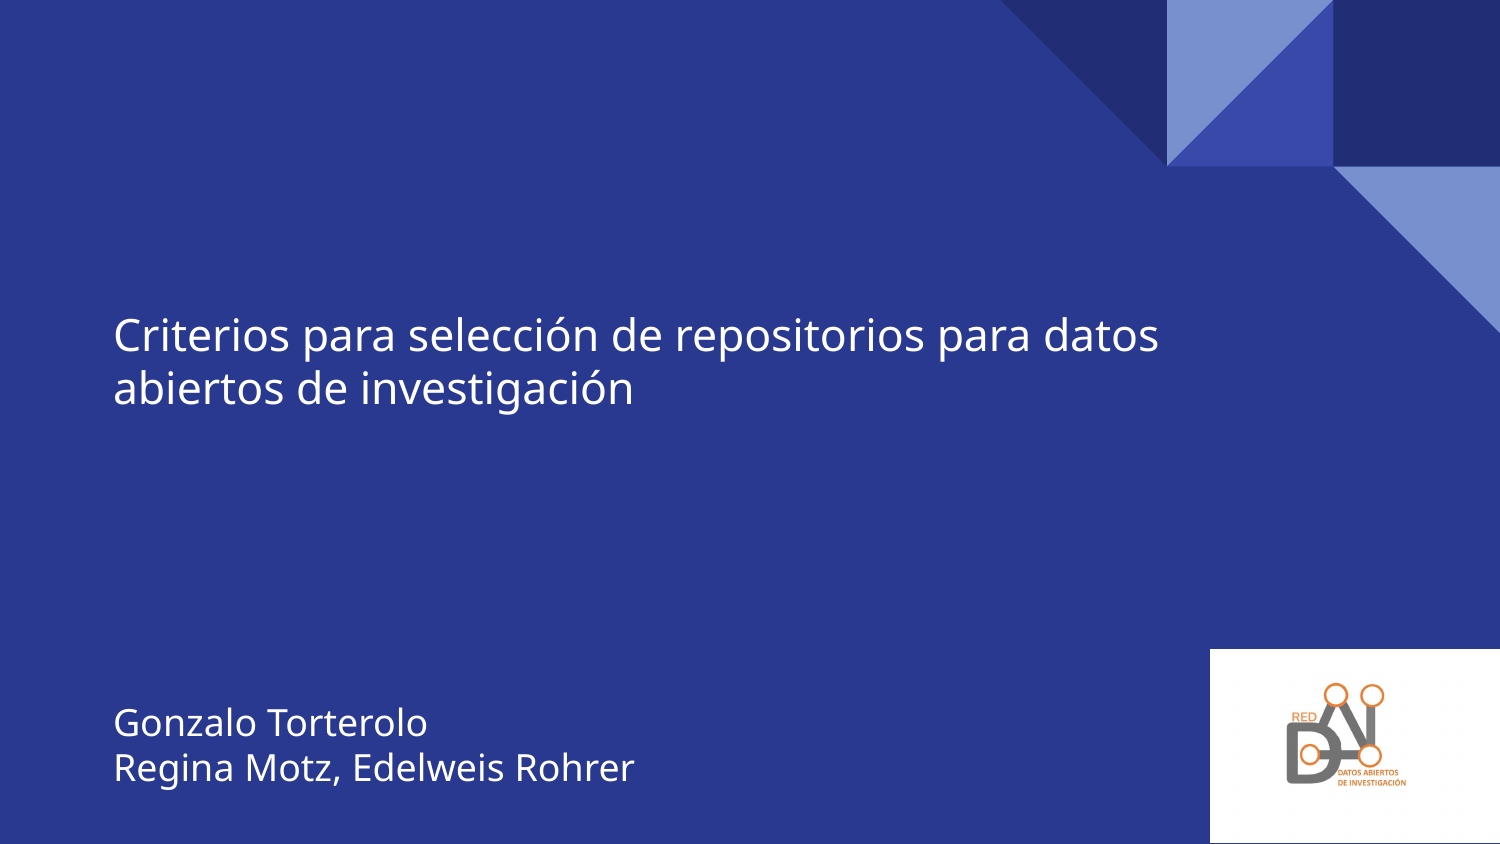

# Criterios para selección de repositorios para datos abiertos de investigación
Gonzalo Torterolo
Regina Motz, Edelweis Rohrer